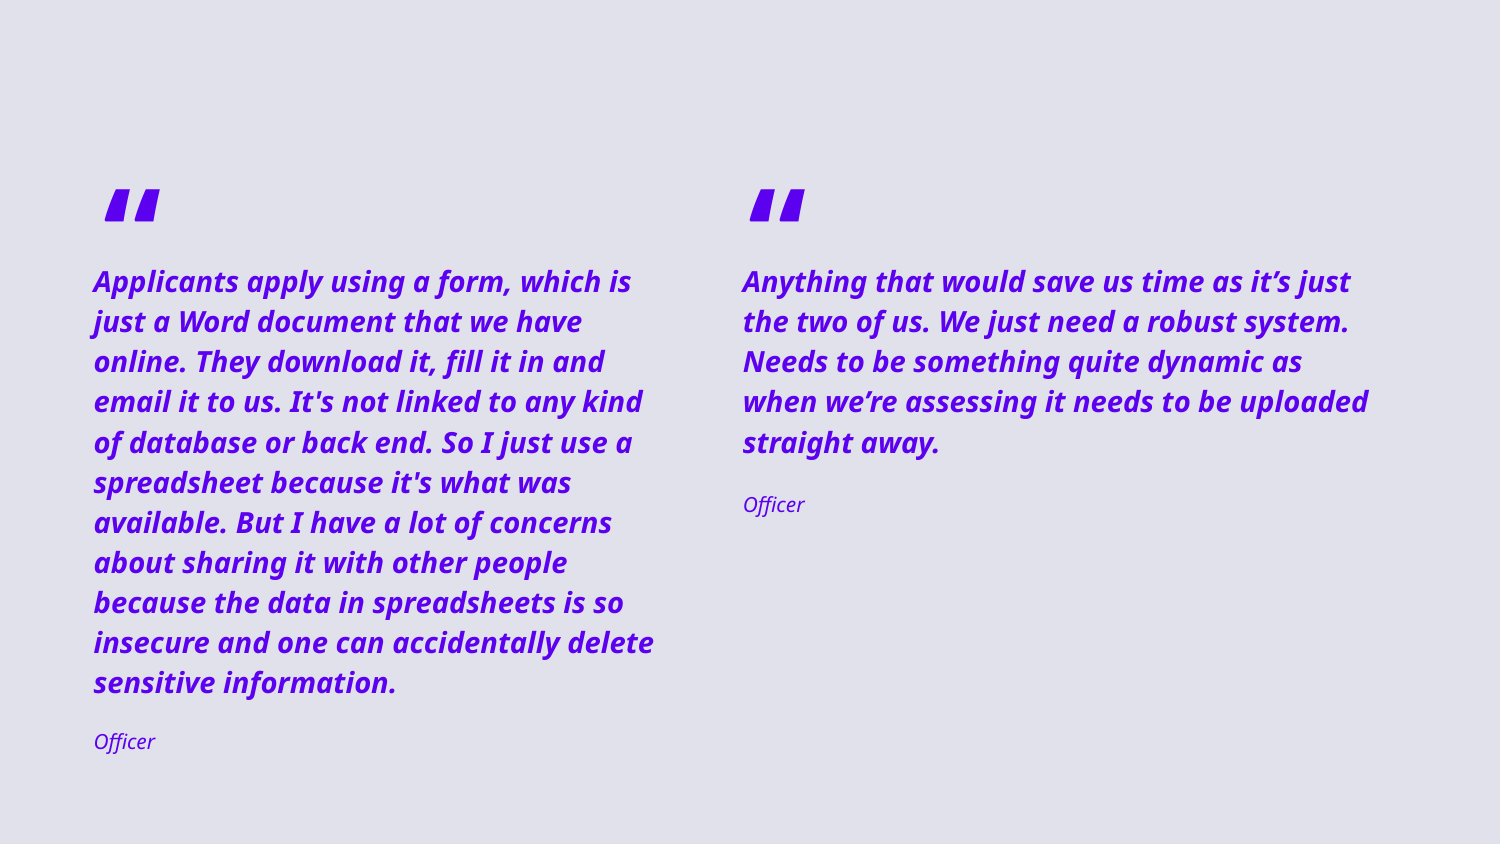

“
“
# Applicants apply using a form, which is just a Word document that we have online. They download it, fill it in and email it to us. It's not linked to any kind of database or back end. So I just use a spreadsheet because it's what was available. But I have a lot of concerns about sharing it with other people because the data in spreadsheets is so insecure and one can accidentally delete sensitive information.
Officer
Anything that would save us time as it’s just the two of us. We just need a robust system. Needs to be something quite dynamic as when we’re assessing it needs to be uploaded straight away.
Officer